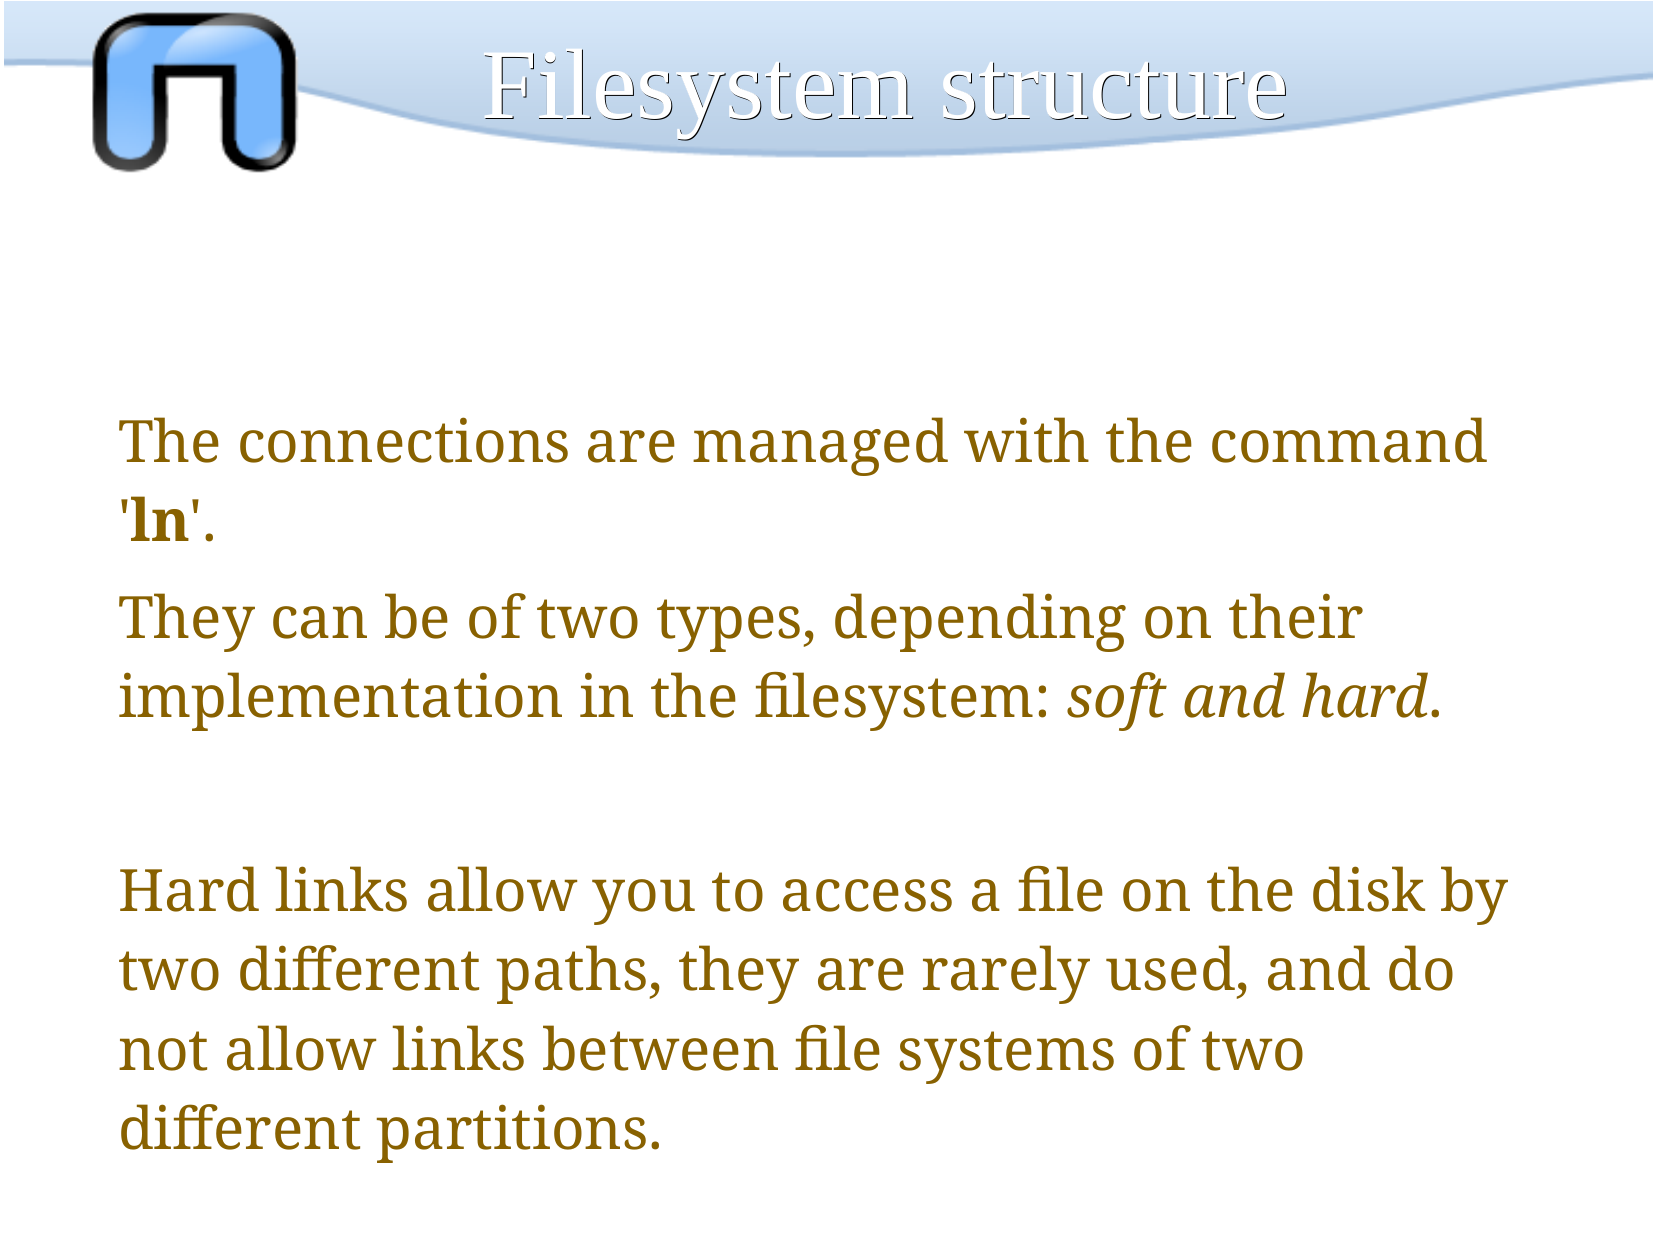

Filesystem structure
# The connections are managed with the command 'ln'.
They can be of two types, depending on their implementation in the filesystem: soft and hard.
Hard links allow you to access a file on the disk by two different paths, they are rarely used, and do not allow links between file systems of two different partitions.